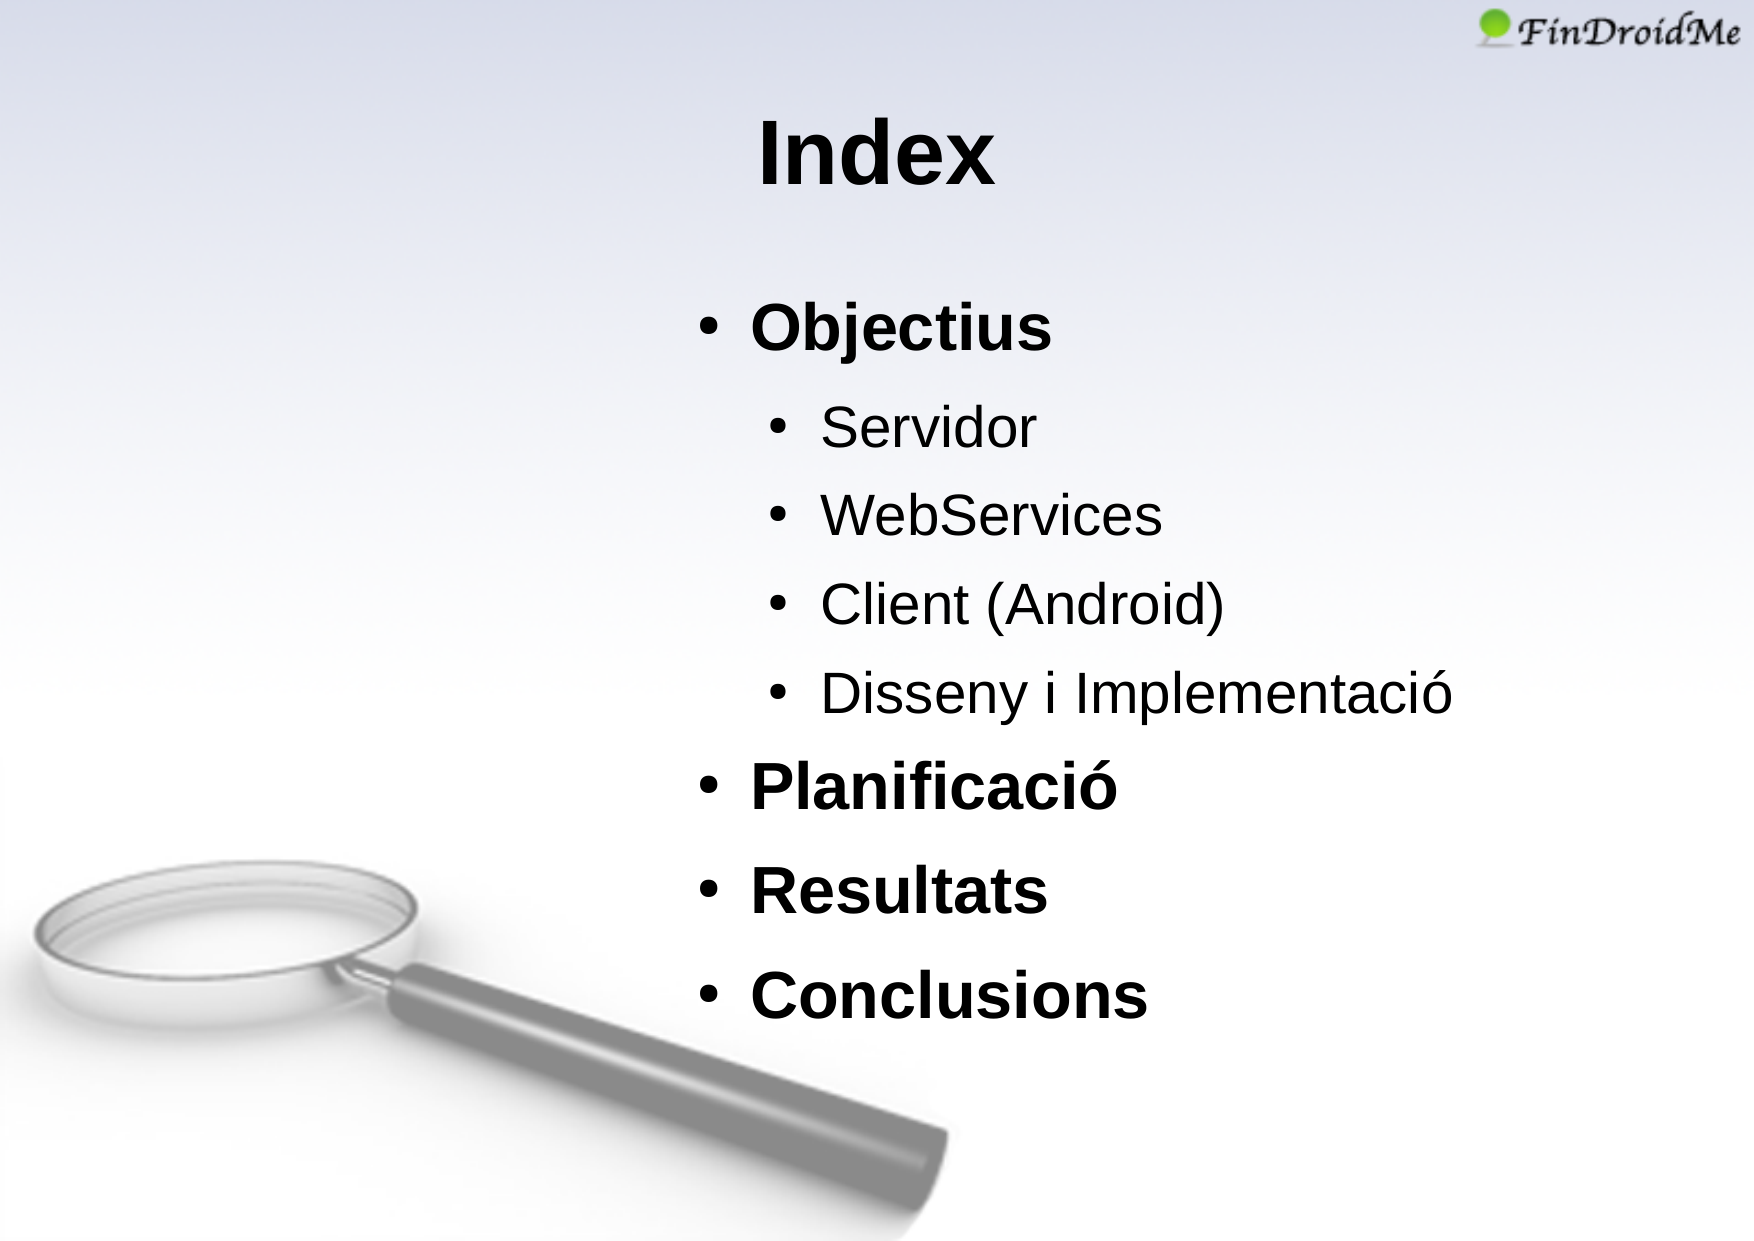

# Index
Objectius
Servidor
WebServices
Client (Android)
Disseny i Implementació
Planificació
Resultats
Conclusions